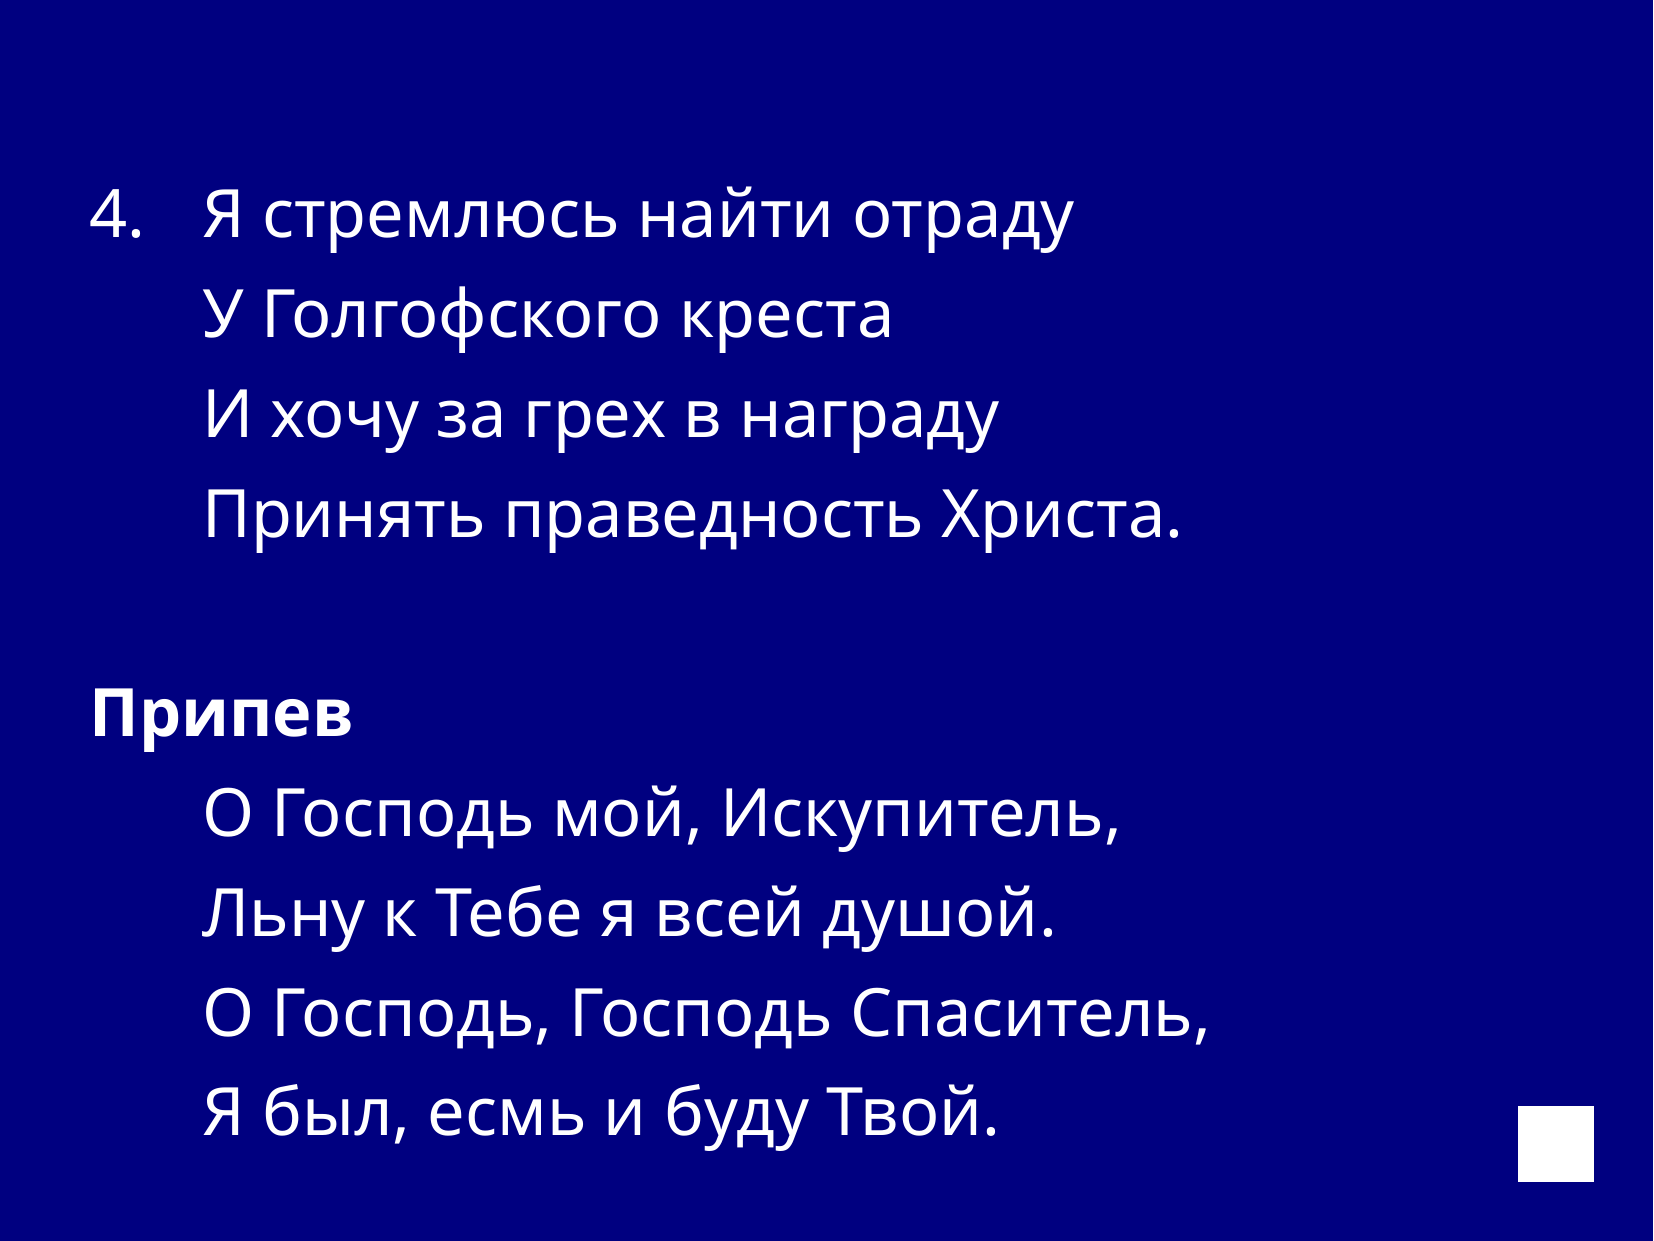

4.	Я стремлюсь найти отраду
	У Голгофского креста
	И хочу за грех в награду
	Принять праведность Христа.
Припев
	О Господь мой, Искупитель,
	Льну к Тебе я всей душой.
	О Господь, Господь Спаситель,
	Я был, есмь и буду Твой.